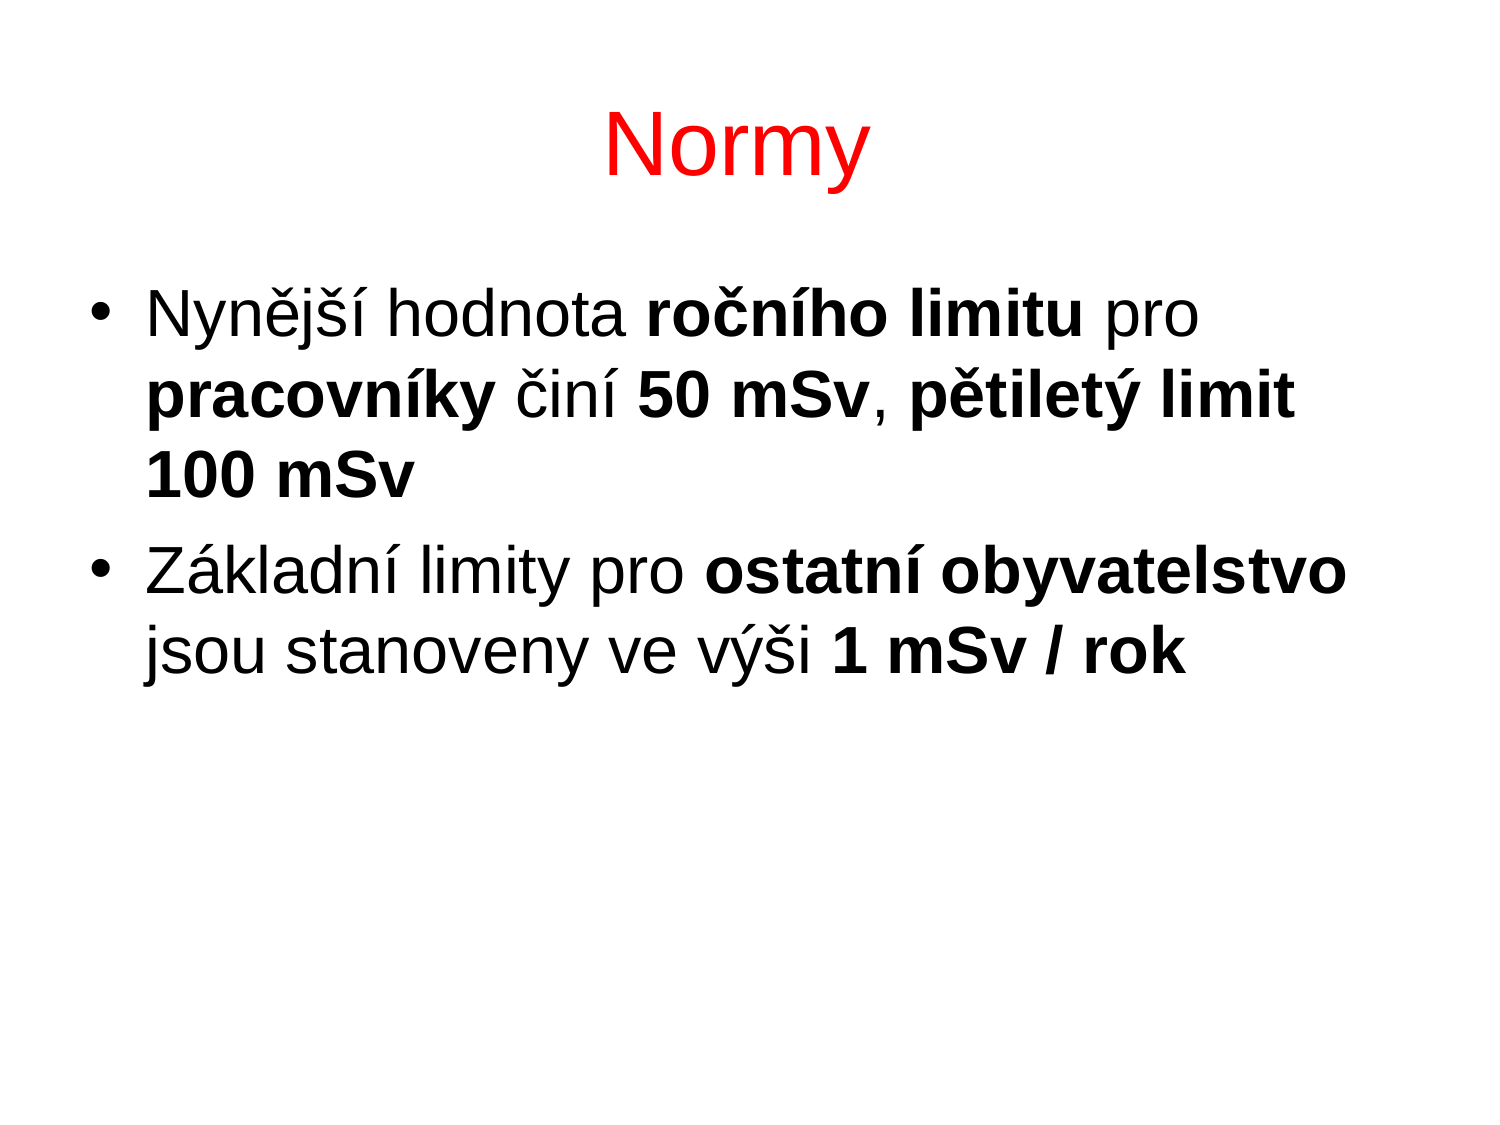

# Normy
Nynější hodnota ročního limitu pro pracovníky činí 50 mSv, pětiletý limit 100 mSv
Základní limity pro ostatní obyvatelstvo jsou stanoveny ve výši 1 mSv / rok